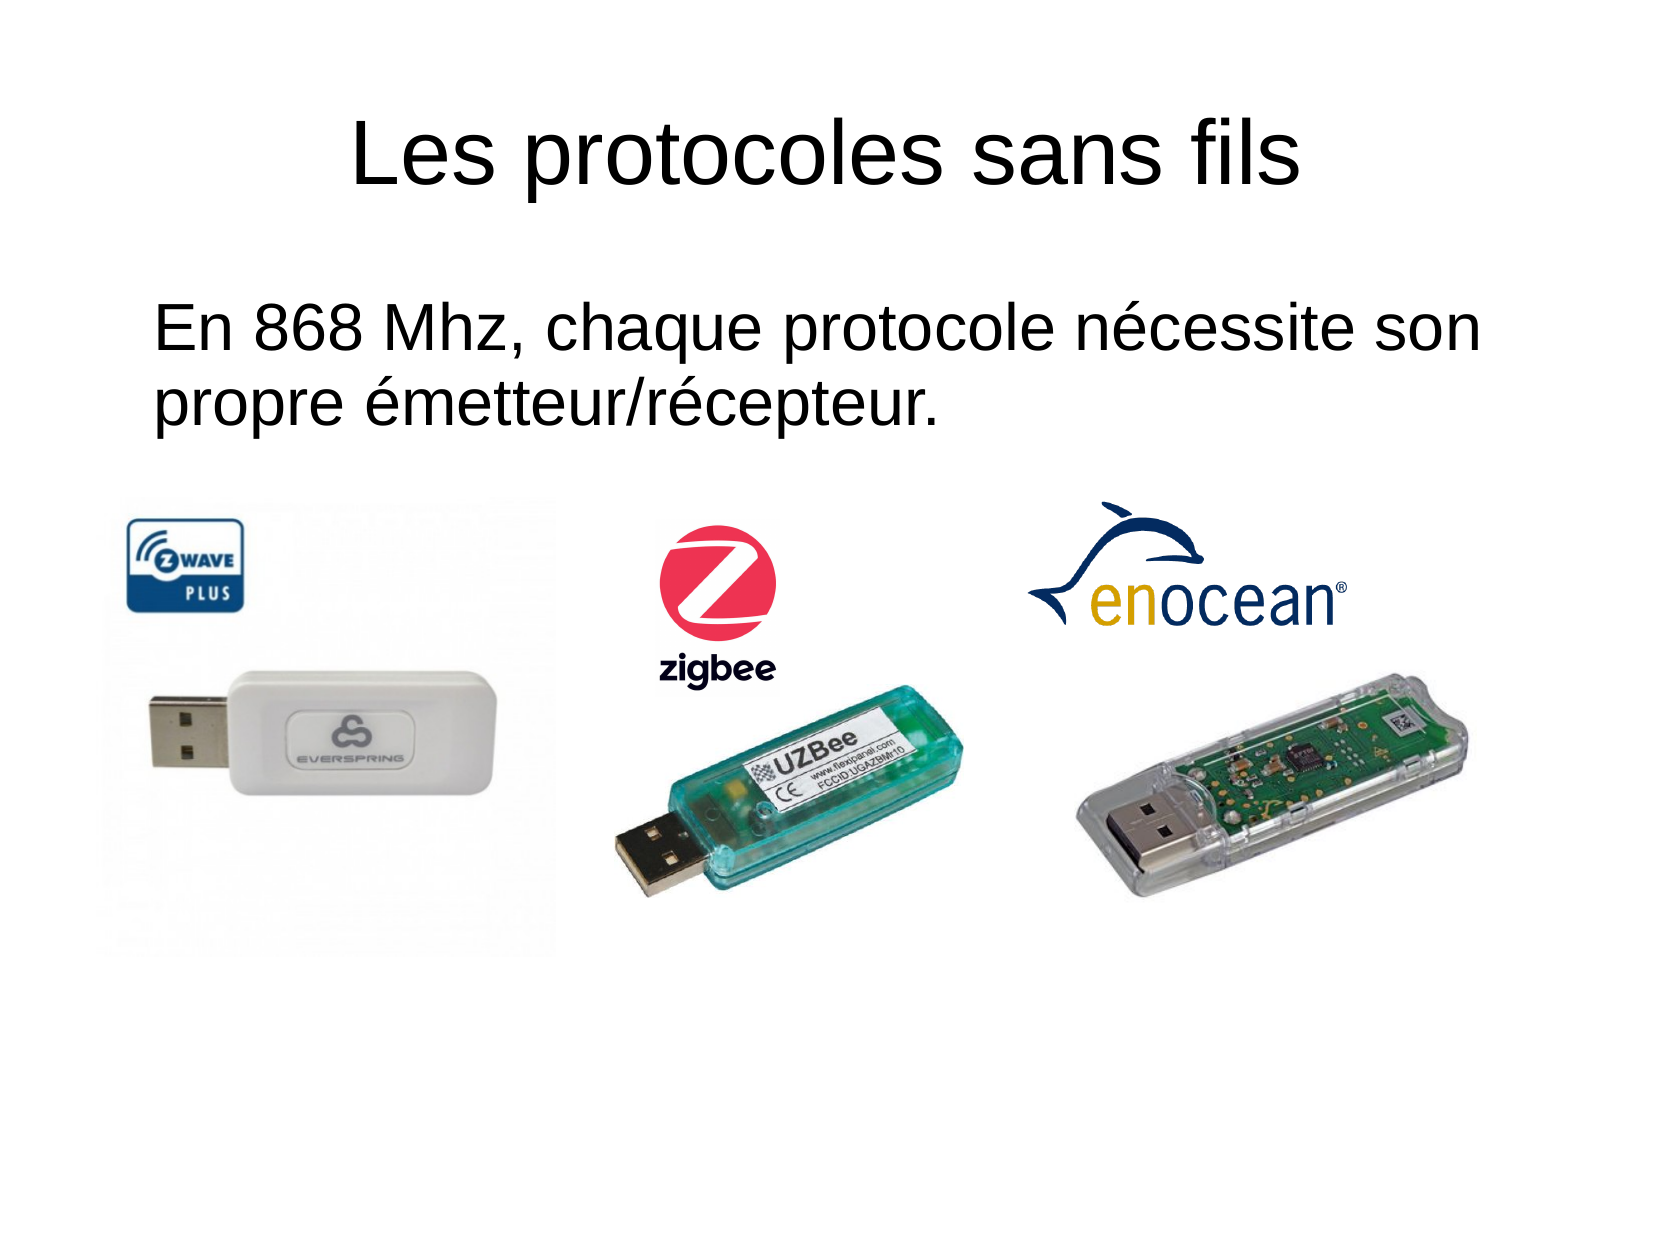

# Les protocoles sans fils
En 868 Mhz, chaque protocole nécessite son propre émetteur/récepteur.